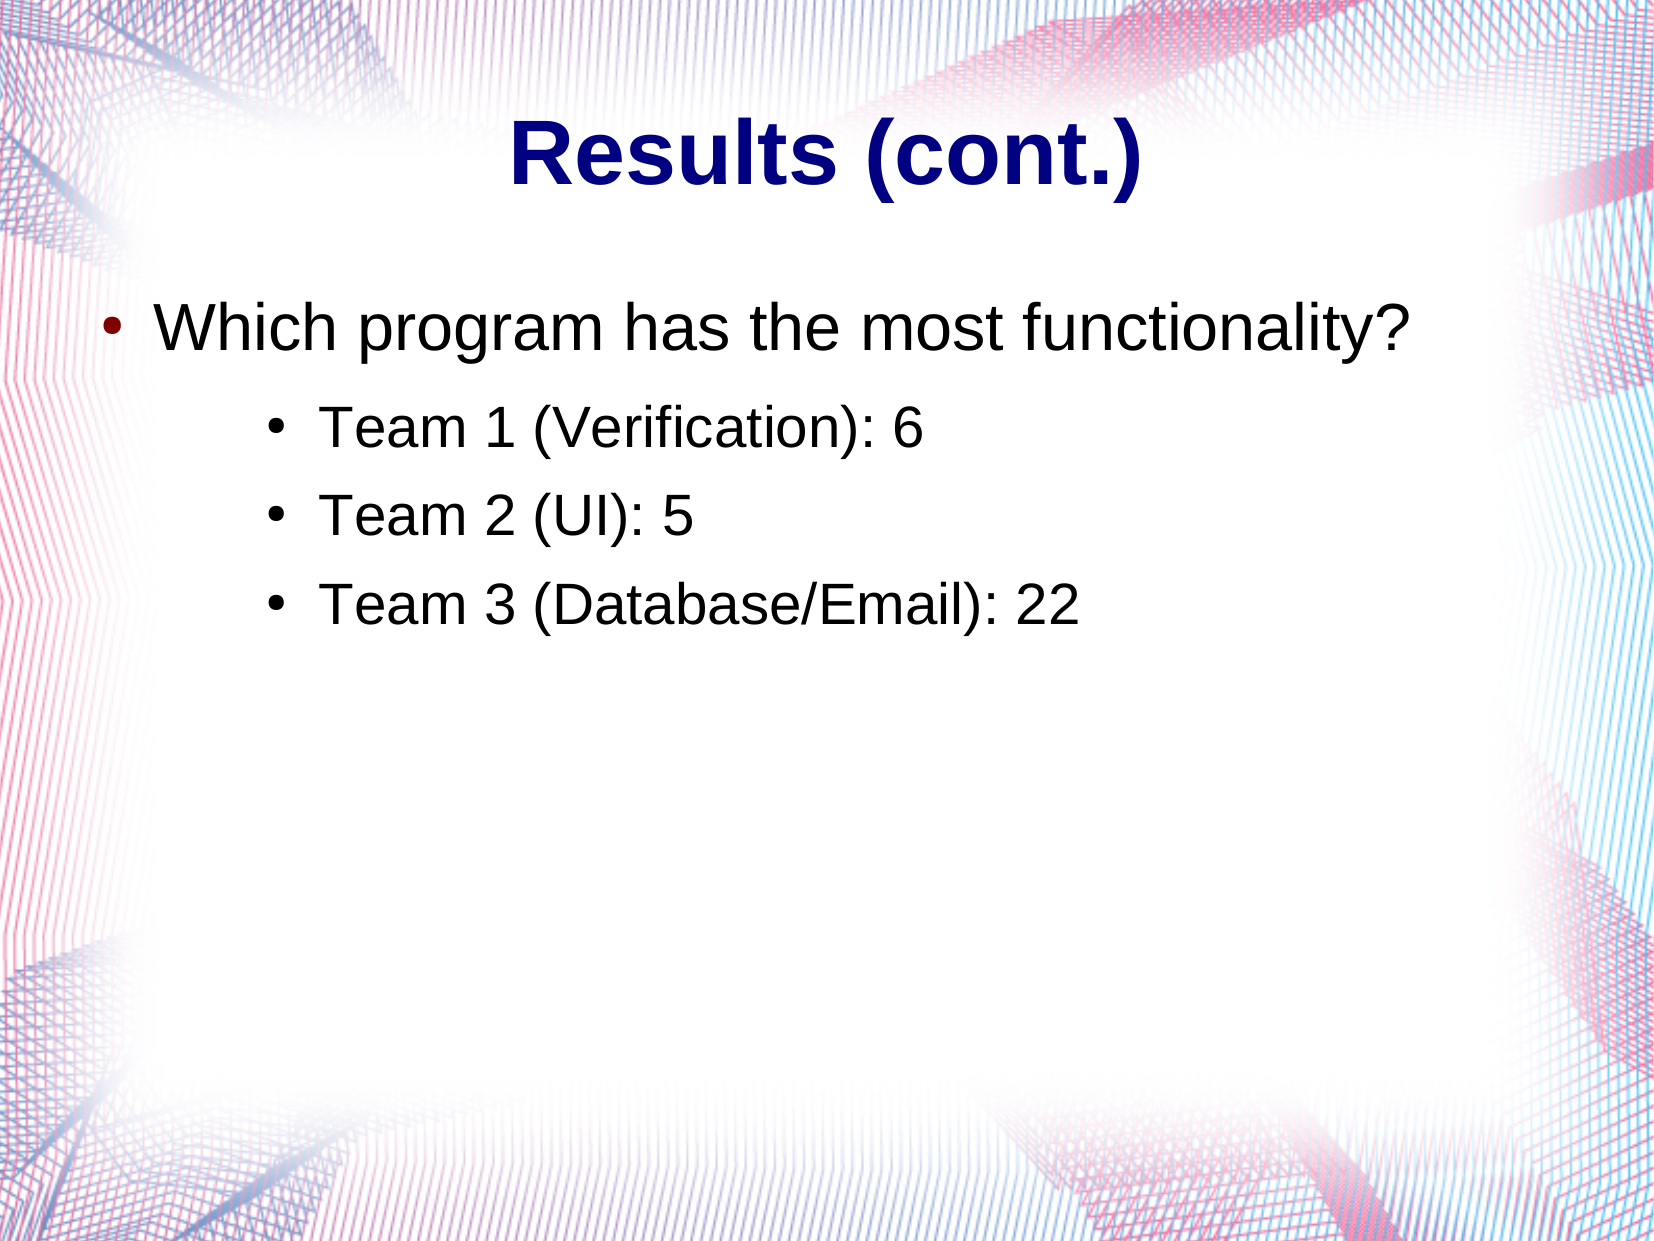

# Results (cont.)
Which program has the most functionality?
Team 1 (Verification): 6
Team 2 (UI): 5
Team 3 (Database/Email): 22